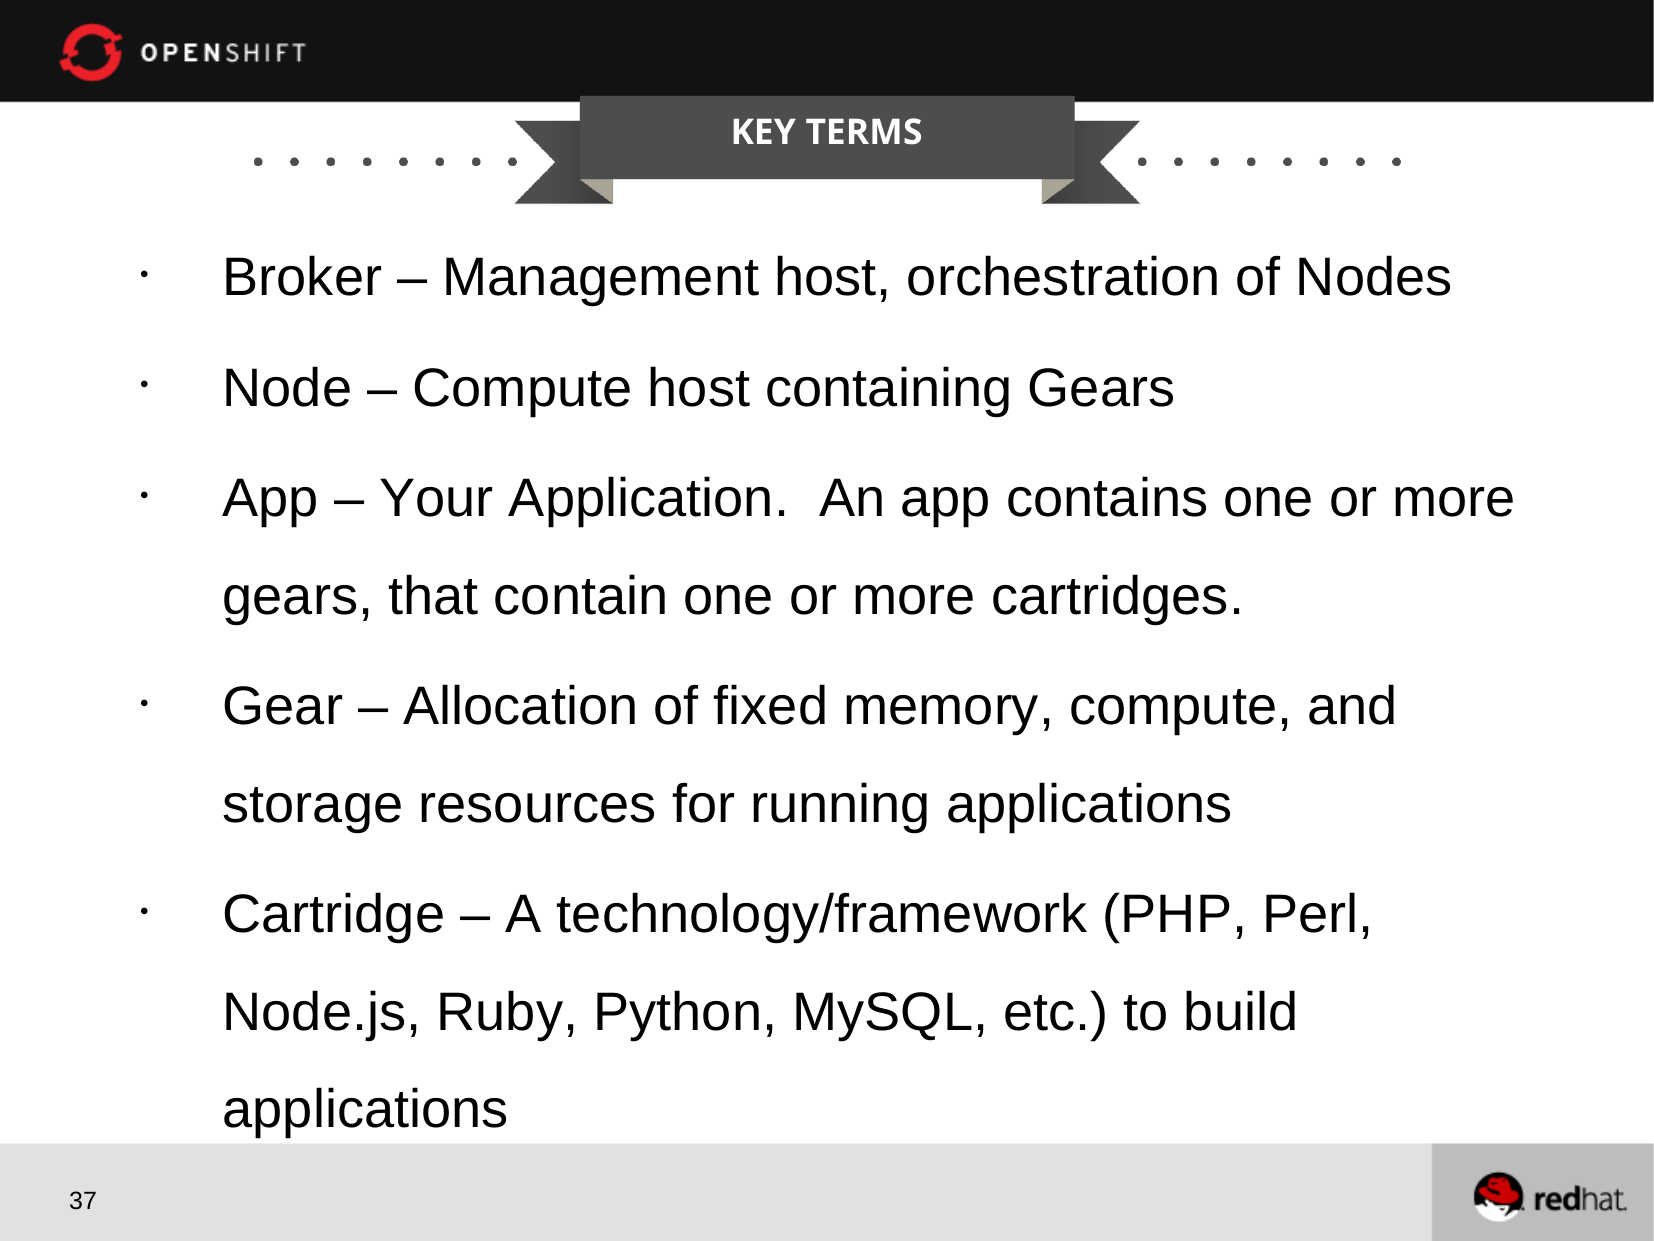

KEY TERMS
Broker – Management host, orchestration of Nodes
Node – Compute host containing Gears
App – Your Application. An app contains one or more gears, that contain one or more cartridges.
Gear – Allocation of fixed memory, compute, and storage resources for running applications
Cartridge – A technology/framework (PHP, Perl, Node.js, Ruby, Python, MySQL, etc.) to build applications